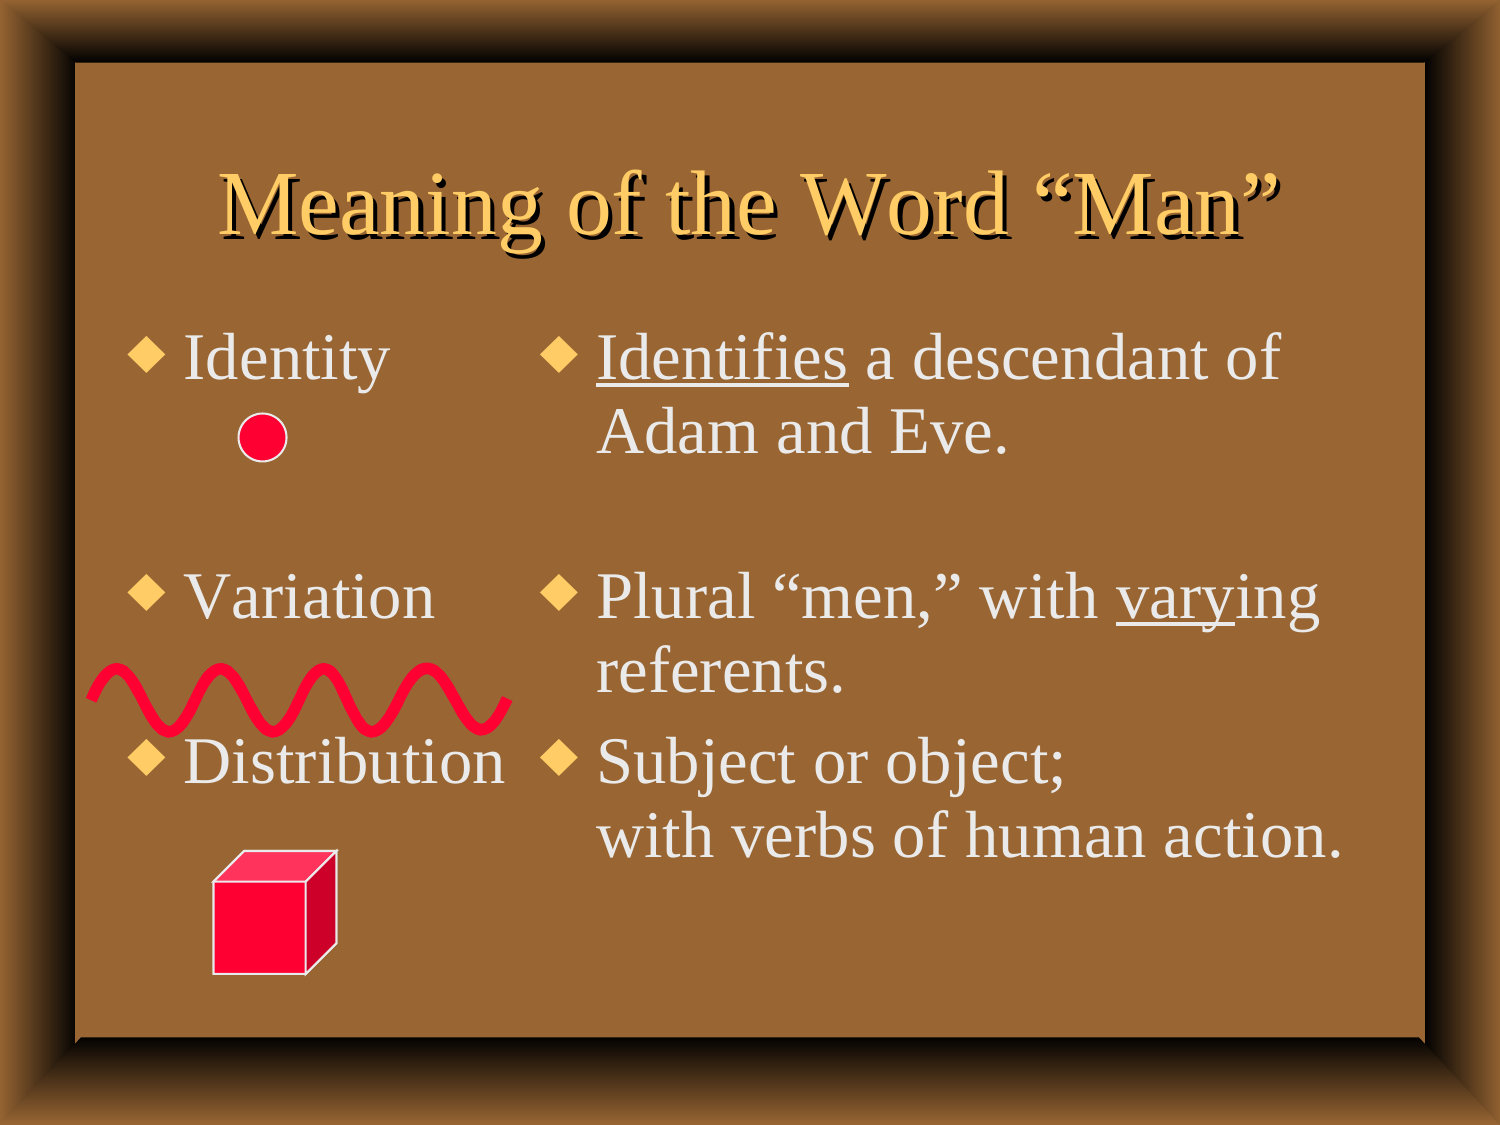

# Meaning of the Word “Man”
Identity
Variation
Distribution
Identifies a descendant of Adam and Eve.
Plural “men,” with varying referents.
Subject or object;
with verbs of human action.